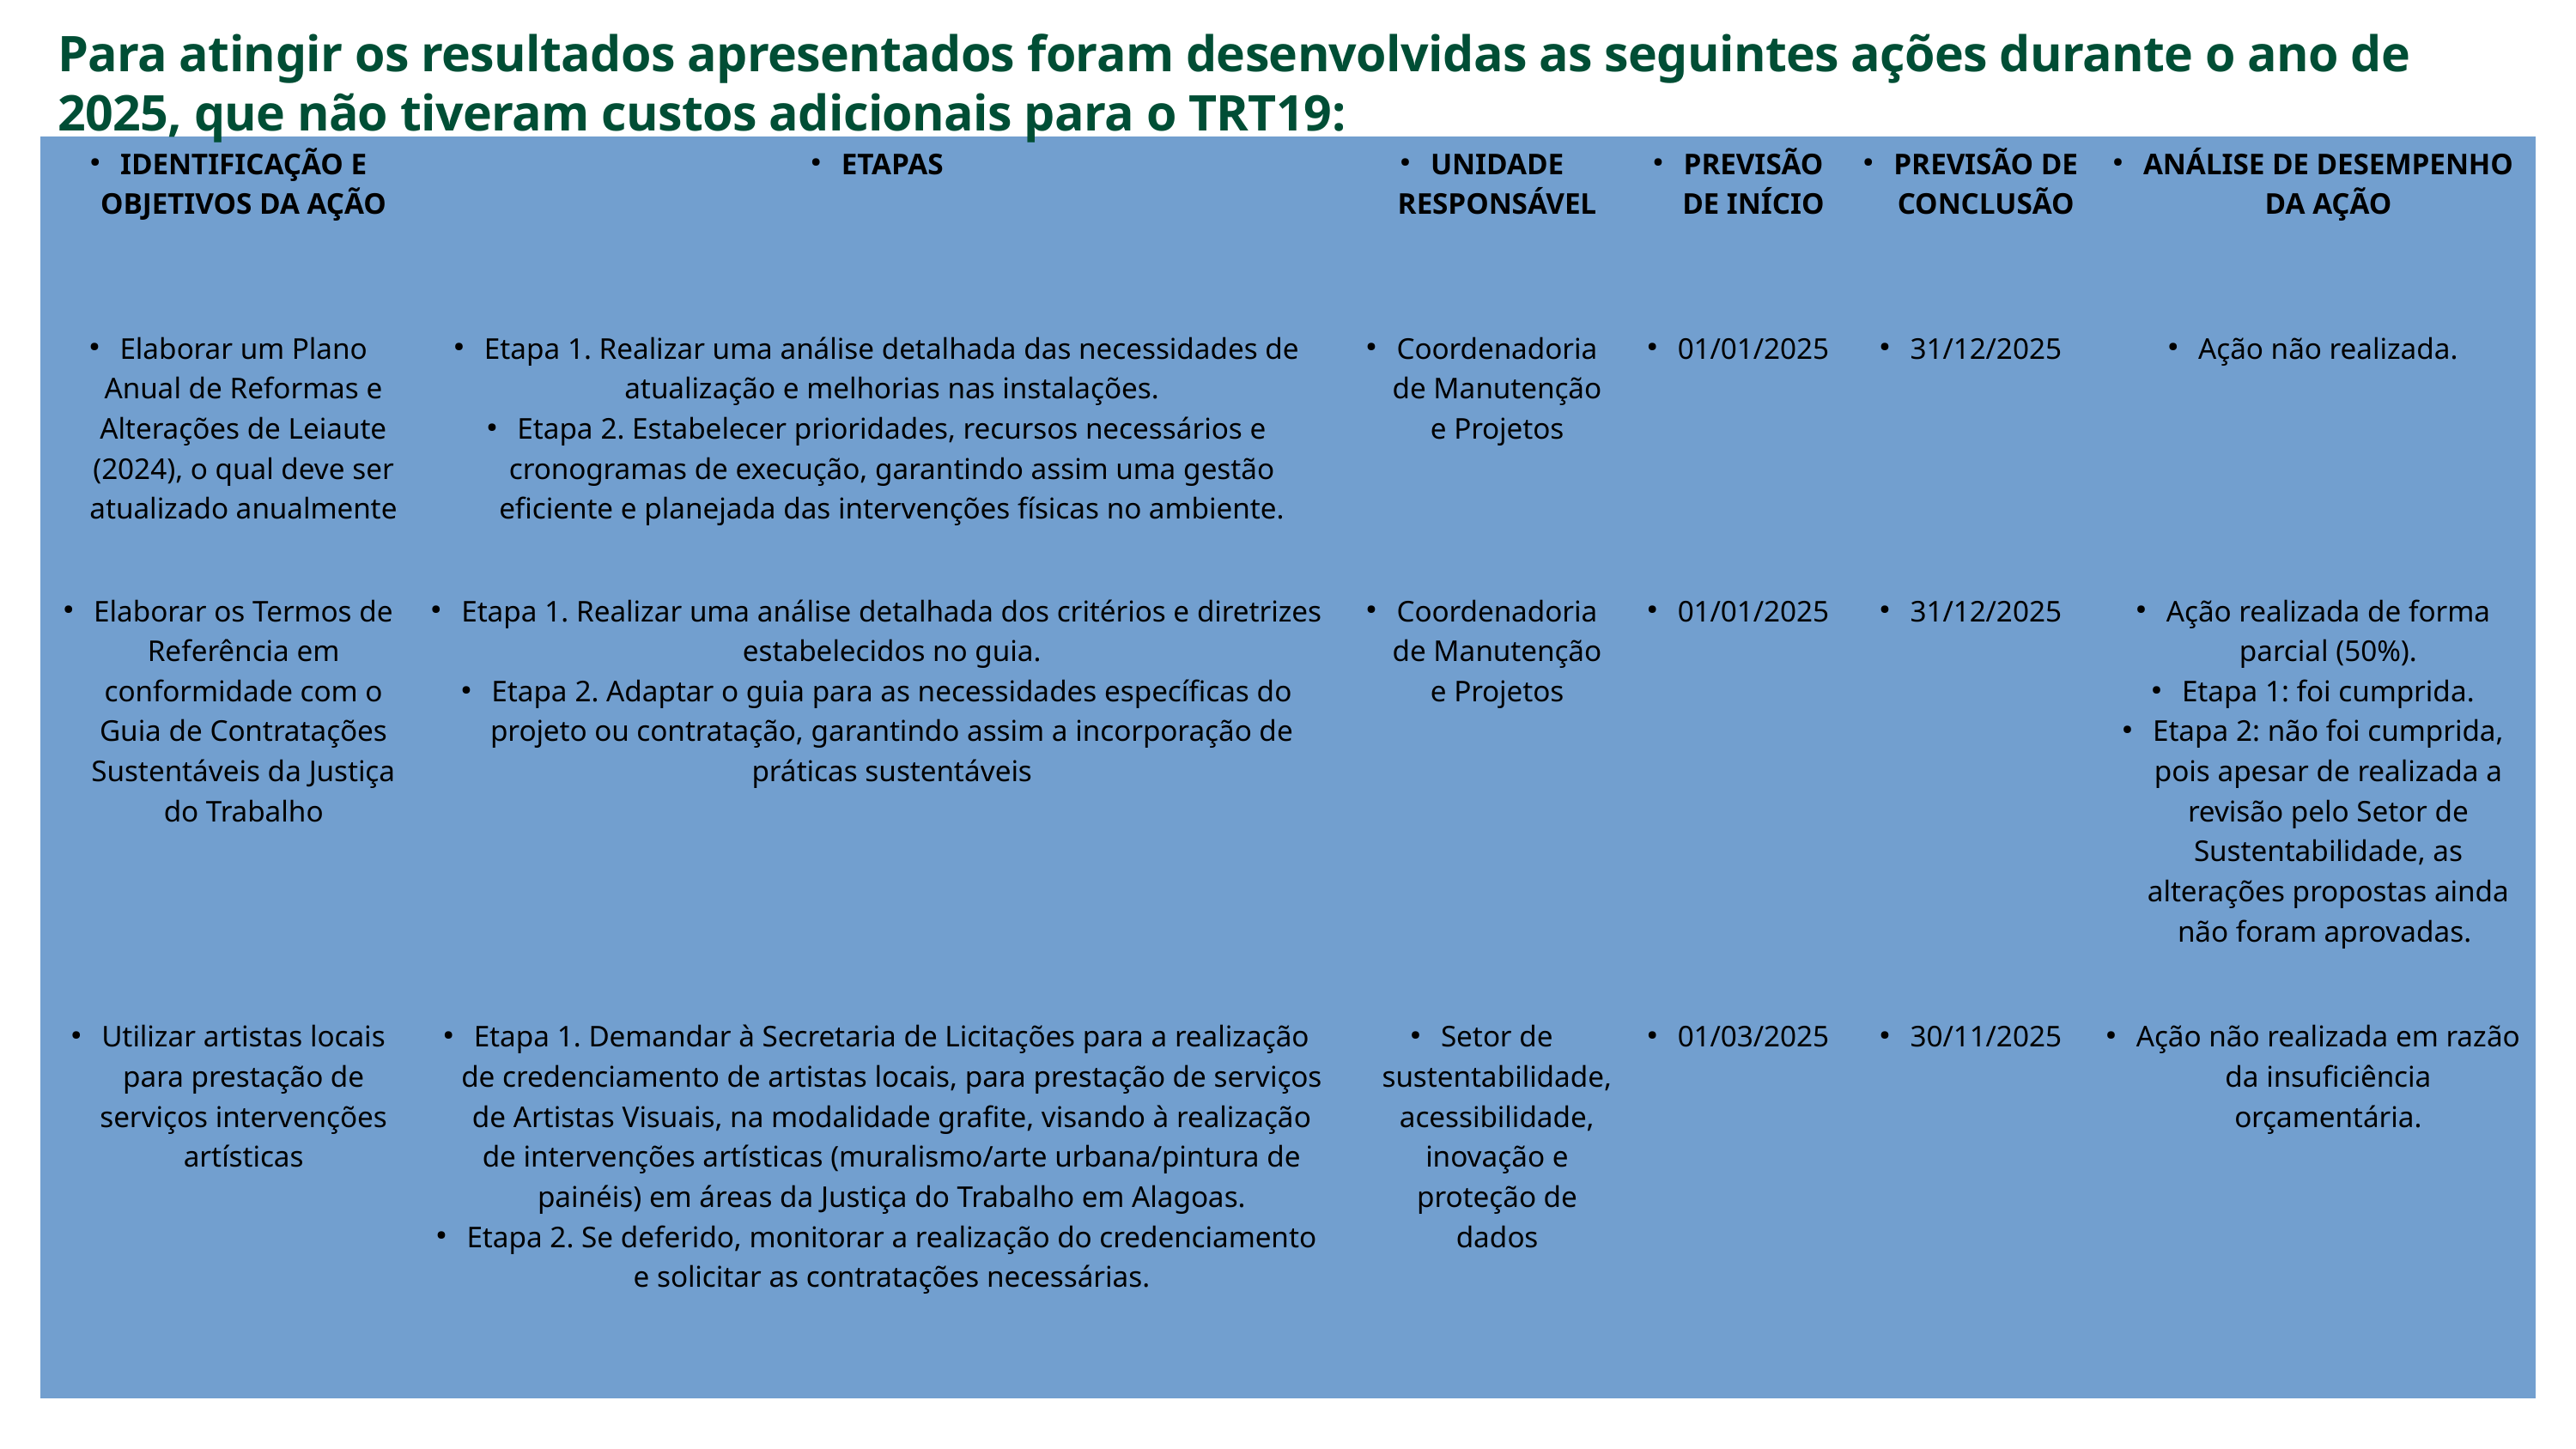

Para atingir os resultados apresentados foram desenvolvidas as seguintes ações durante o ano de 2025, que não tiveram custos adicionais para o TRT19:
| IDENTIFICAÇÃO E OBJETIVOS DA AÇÃO | ETAPAS | UNIDADE RESPONSÁVEL | PREVISÃO DE INÍCIO | PREVISÃO DE CONCLUSÃO | ANÁLISE DE DESEMPENHO DA AÇÃO |
| --- | --- | --- | --- | --- | --- |
| Elaborar um Plano Anual de Reformas e Alterações de Leiaute (2024), o qual deve ser atualizado anualmente | Etapa 1. Realizar uma análise detalhada das necessidades de atualização e melhorias nas instalações. Etapa 2. Estabelecer prioridades, recursos necessários e cronogramas de execução, garantindo assim uma gestão eficiente e planejada das intervenções físicas no ambiente. | Coordenadoria de Manutenção e Projetos | 01/01/2025 | 31/12/2025 | Ação não realizada. |
| Elaborar os Termos de Referência em conformidade com o Guia de Contratações Sustentáveis da Justiça do Trabalho | Etapa 1. Realizar uma análise detalhada dos critérios e diretrizes estabelecidos no guia. Etapa 2. Adaptar o guia para as necessidades específicas do projeto ou contratação, garantindo assim a incorporação de práticas sustentáveis | Coordenadoria de Manutenção e Projetos | 01/01/2025 | 31/12/2025 | Ação realizada de forma parcial (50%). Etapa 1: foi cumprida. Etapa 2: não foi cumprida, pois apesar de realizada a revisão pelo Setor de Sustentabilidade, as alterações propostas ainda não foram aprovadas. |
| Utilizar artistas locais para prestação de serviços intervenções artísticas | Etapa 1. Demandar à Secretaria de Licitações para a realização de credenciamento de artistas locais, para prestação de serviços de Artistas Visuais, na modalidade grafite, visando à realização de intervenções artísticas (muralismo/arte urbana/pintura de painéis) em áreas da Justiça do Trabalho em Alagoas. Etapa 2. Se deferido, monitorar a realização do credenciamento e solicitar as contratações necessárias. | Setor de sustentabilidade, acessibilidade, inovação e proteção de dados | 01/03/2025 | 30/11/2025 | Ação não realizada em razão da insuficiência orçamentária. |